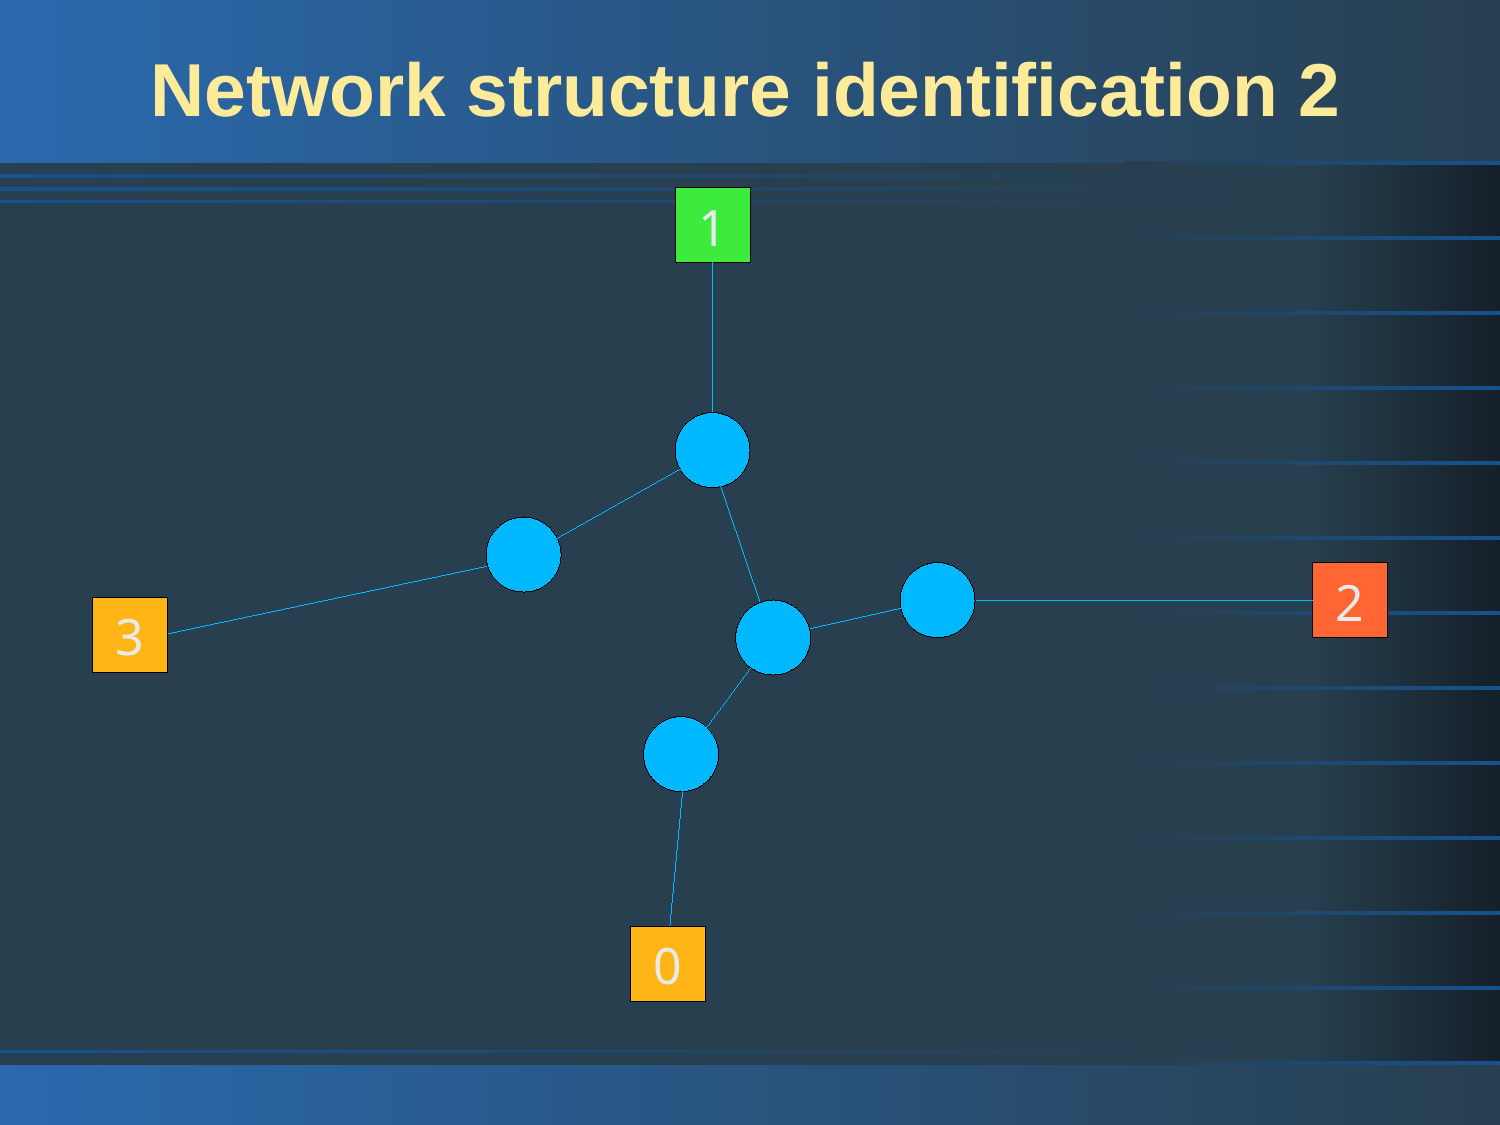

# Network structure identification 2
1
2
3
0